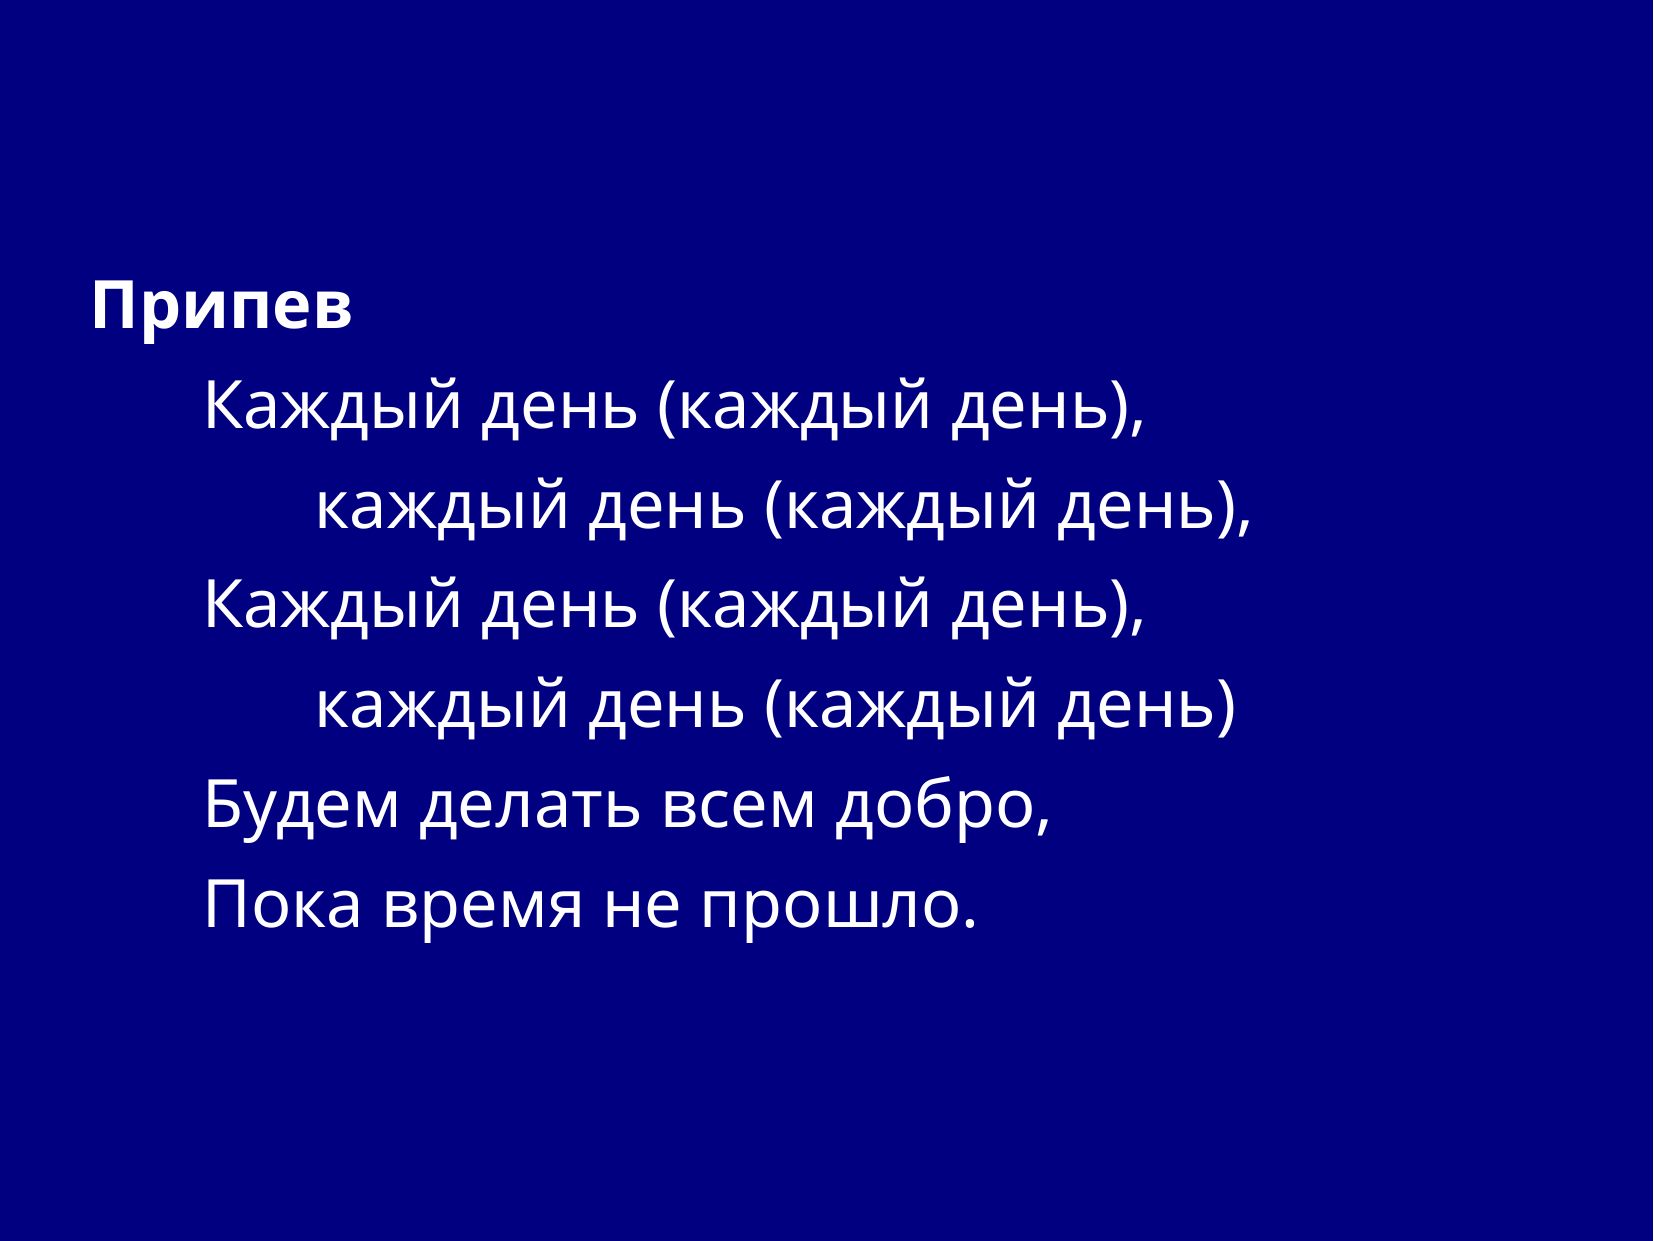

Припев
	Каждый день (каждый день),
		каждый день (каждый день),
	Каждый день (каждый день),
		каждый день (каждый день)
	Будем делать всем добро,
	Пока время не прошло.